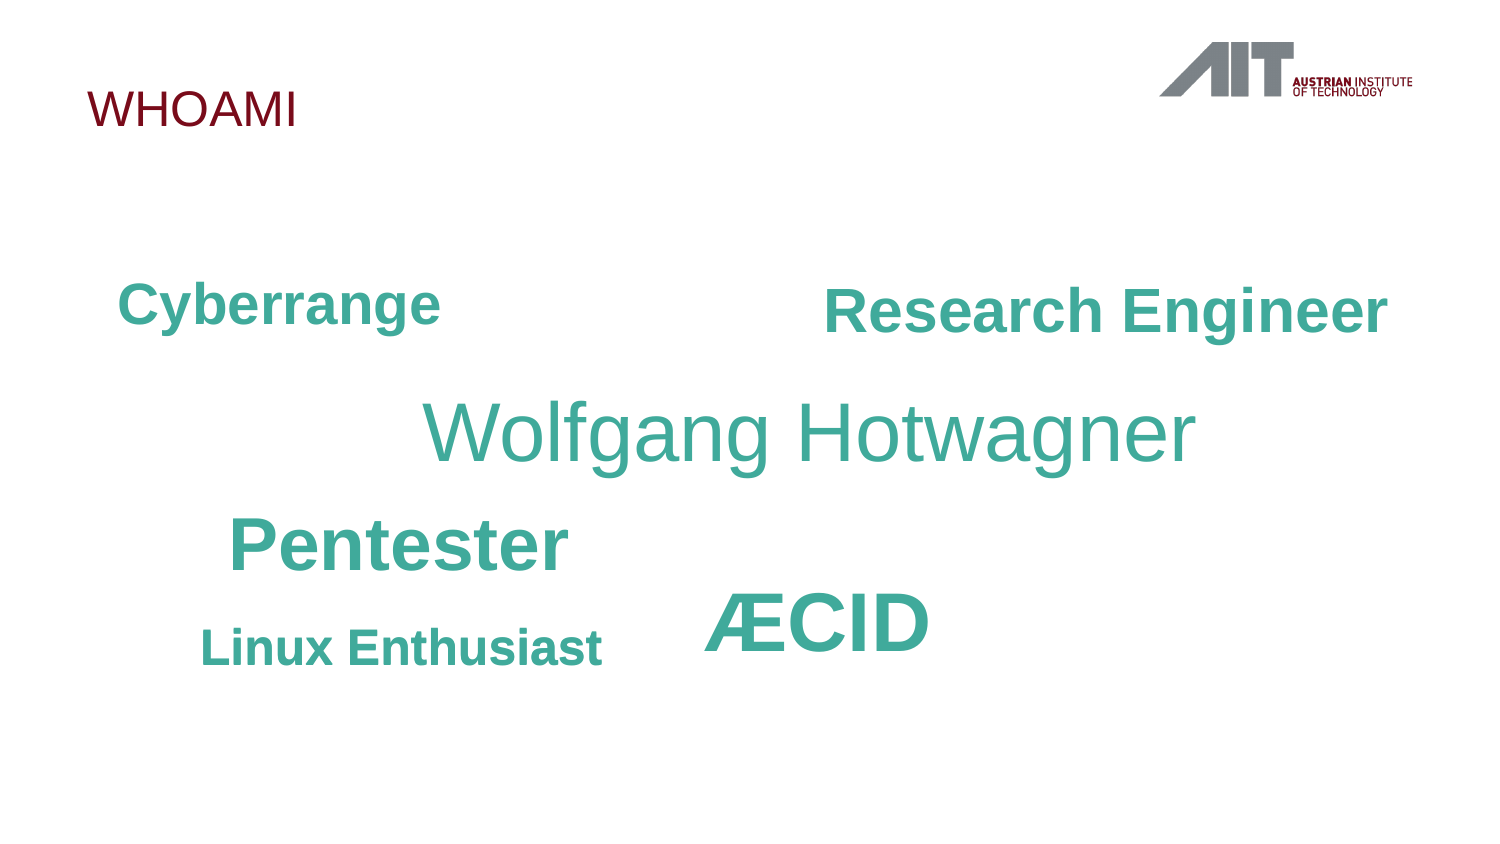

WHOAMI
Cyberrange
Research Engineer
Wolfgang Hotwagner
Pentester
ÆCID
Linux Enthusiast
Linux Enthusiast